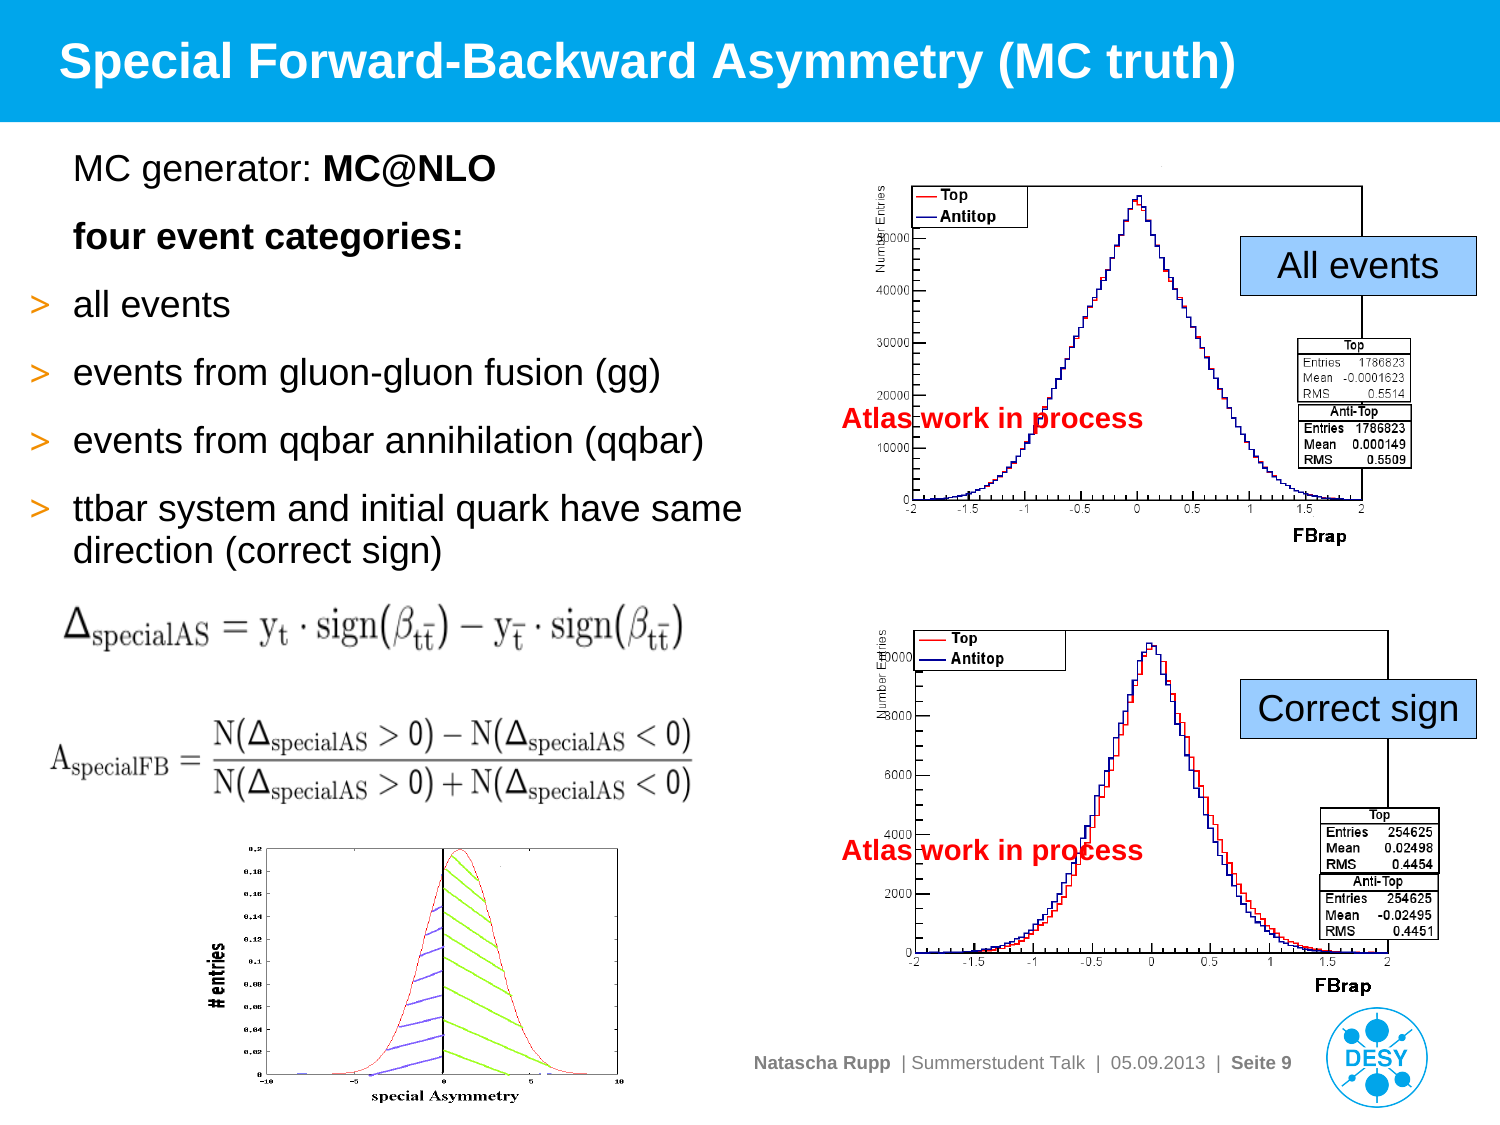

# Special Forward-Backward Asymmetry (MC truth)
MC generator: MC@NLO
four event categories:
all events
events from gluon-gluon fusion (gg)
events from qqbar annihilation (qqbar)
ttbar system and initial quark have same direction (correct sign)
All events
Atlas work in process
Correct sign
Atlas work in process